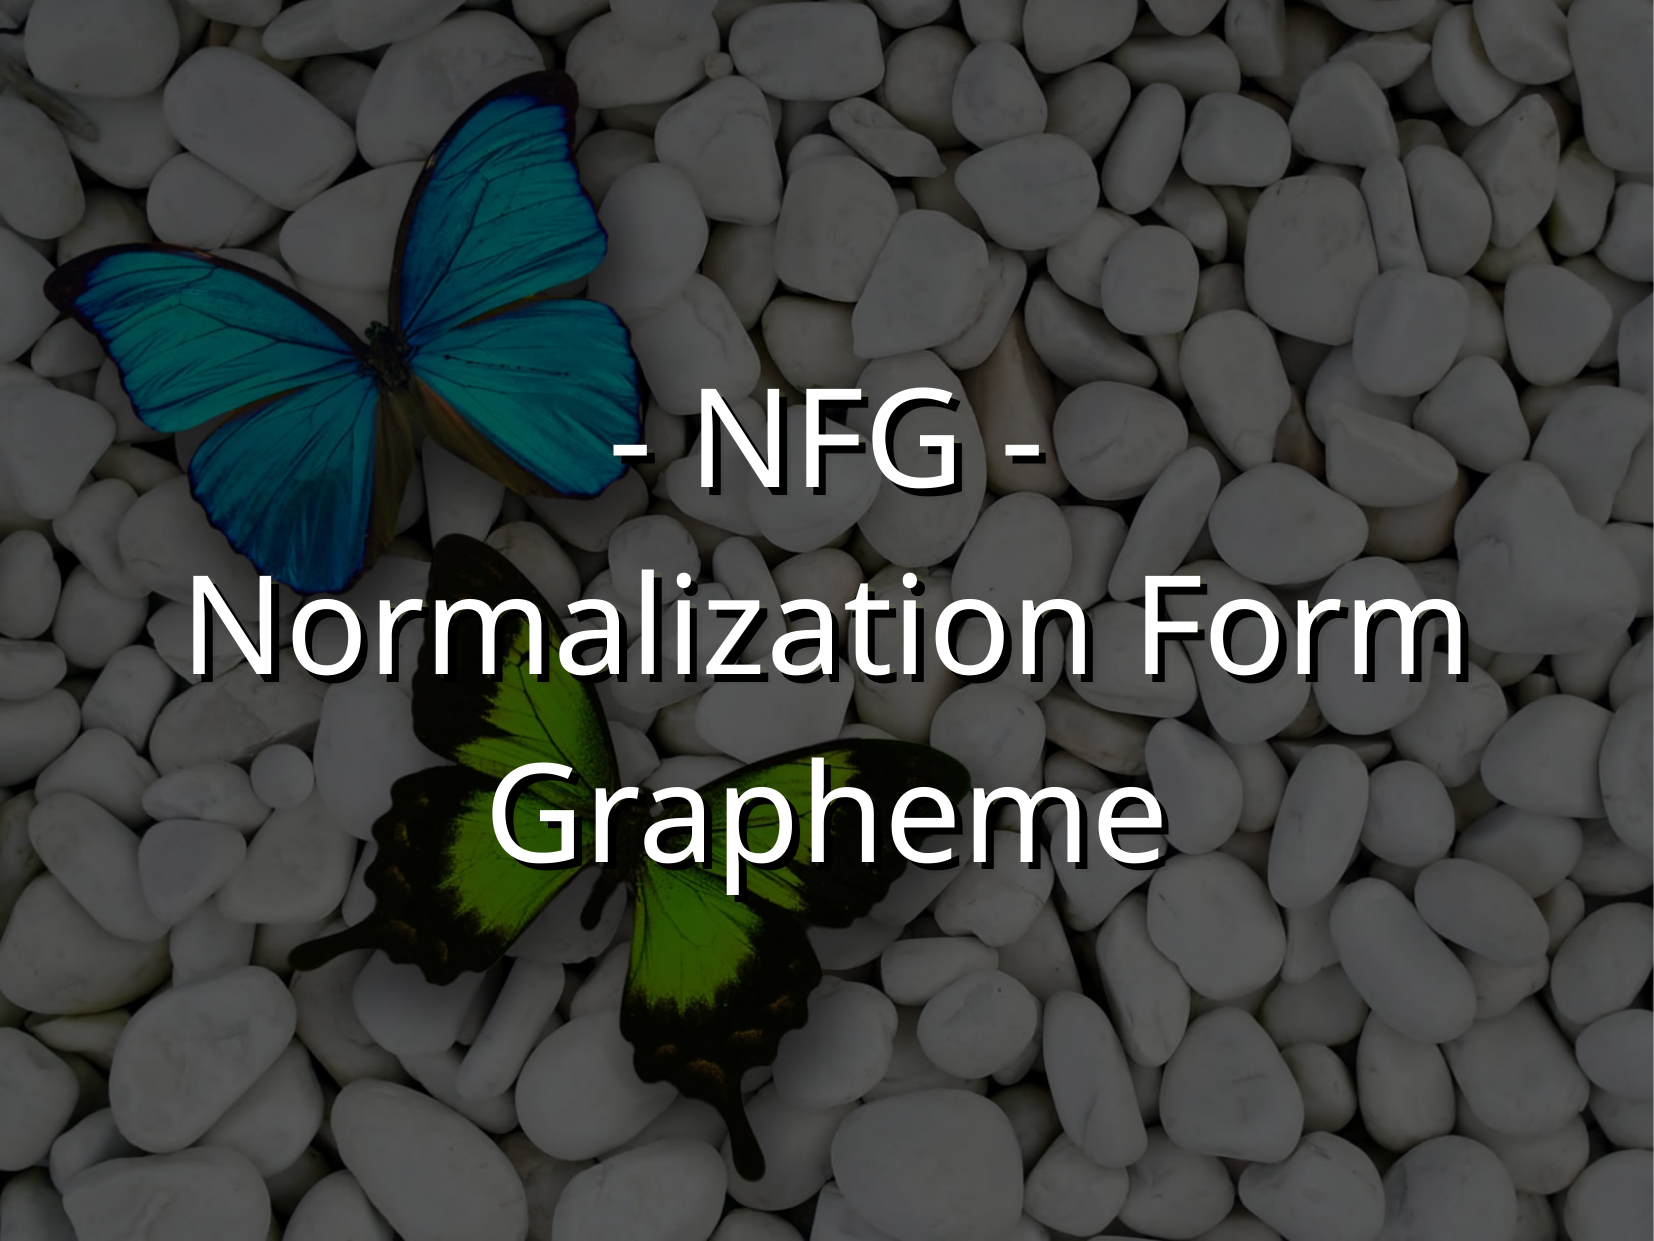

#
- NFG -
Normalization Form Grapheme